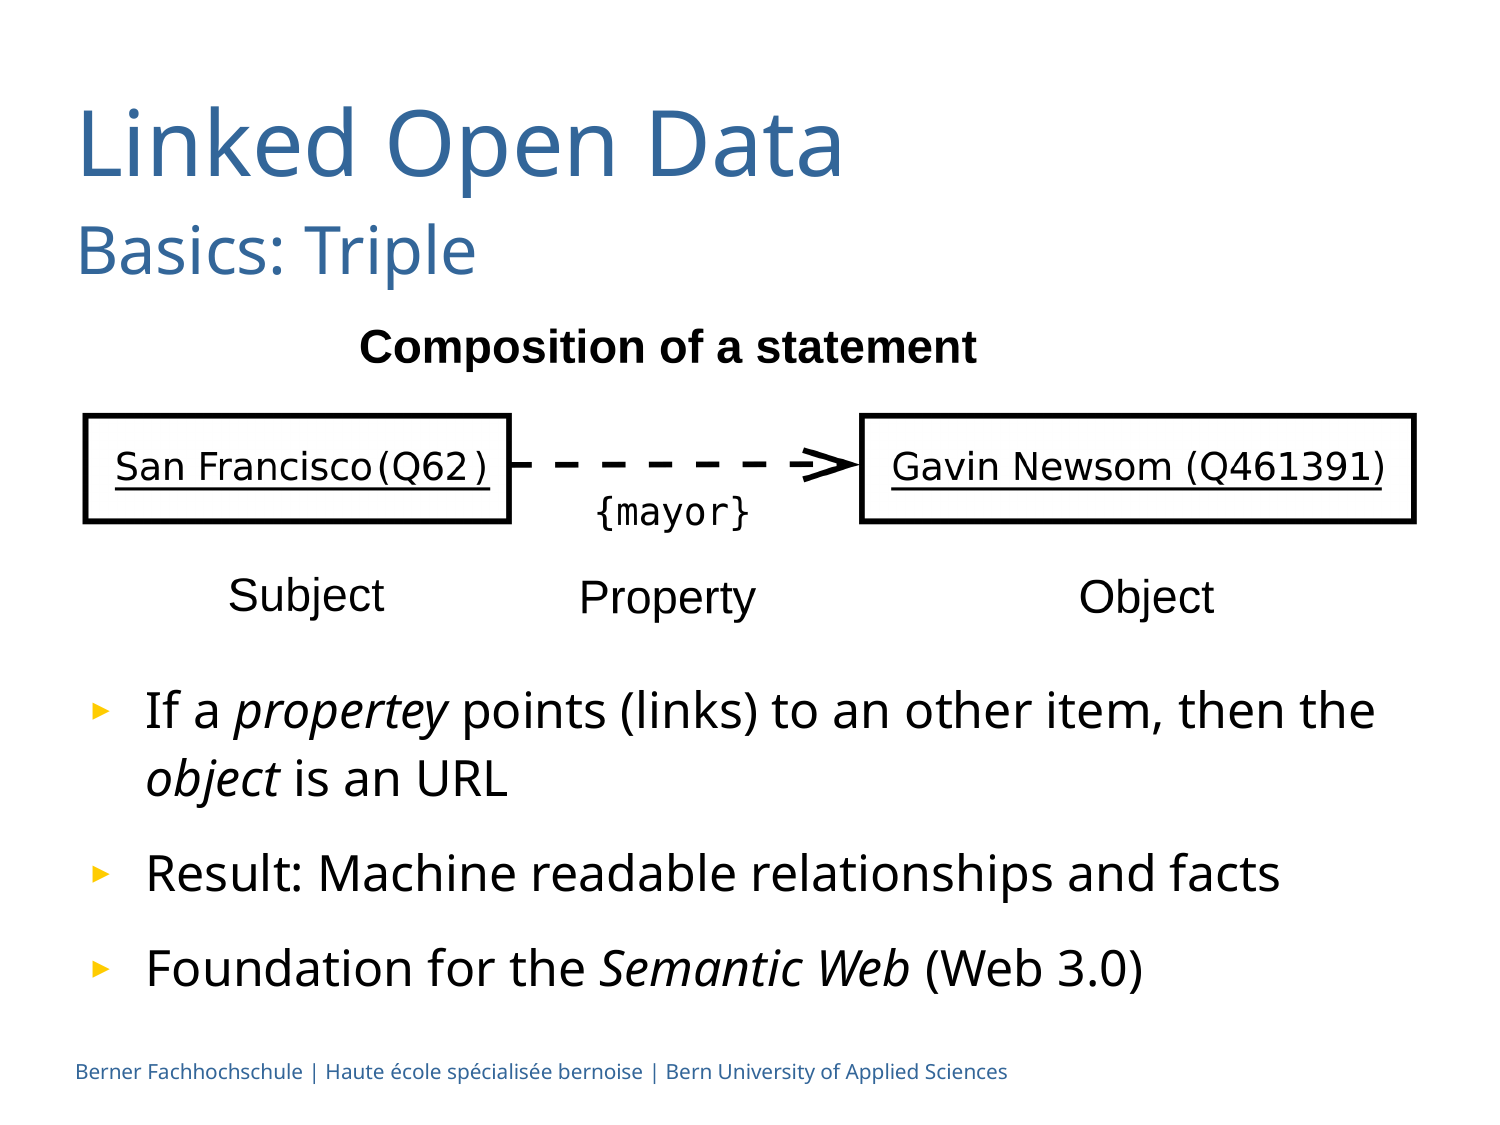

# Linked Open Data Basics: Triple
If a propertey points (links) to an other item, then the object is an URL
Result: Machine readable relationships and facts
Foundation for the Semantic Web (Web 3.0)